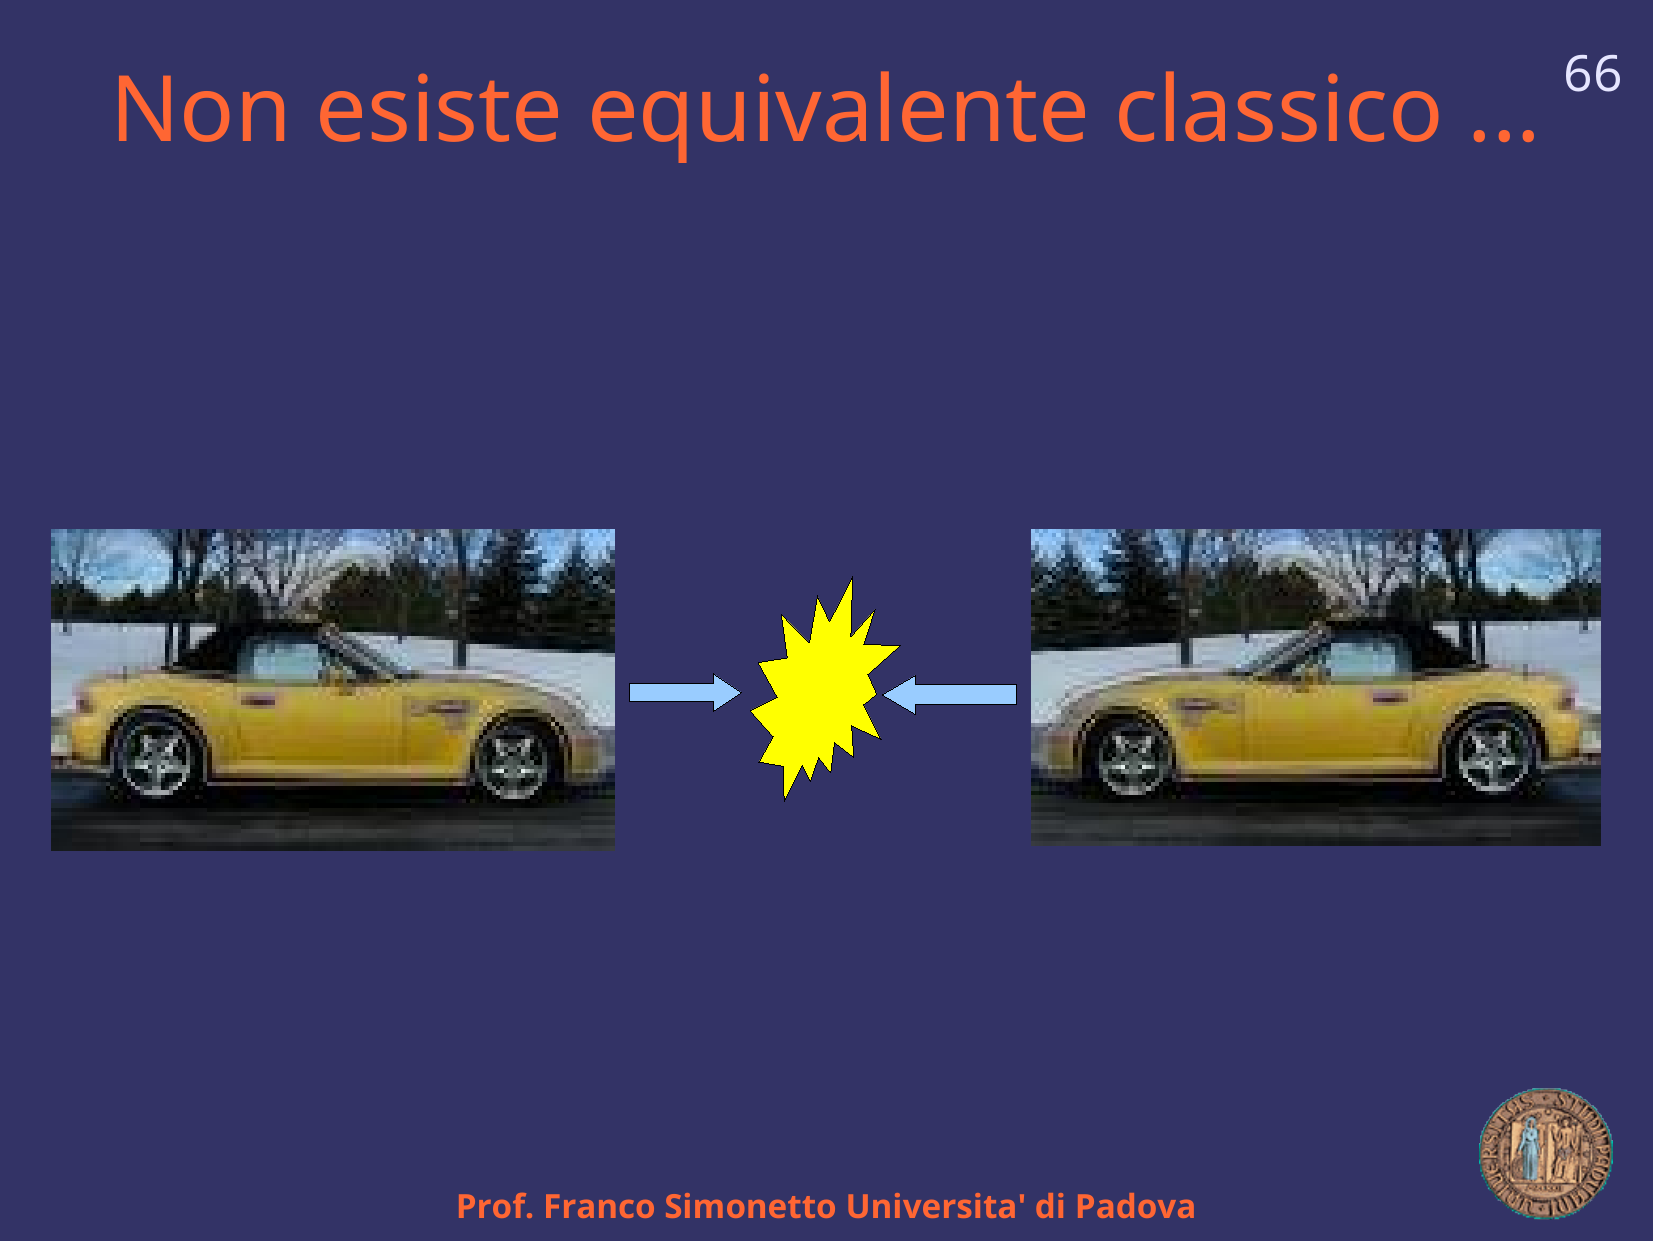

66
# Non esiste equivalente classico ...